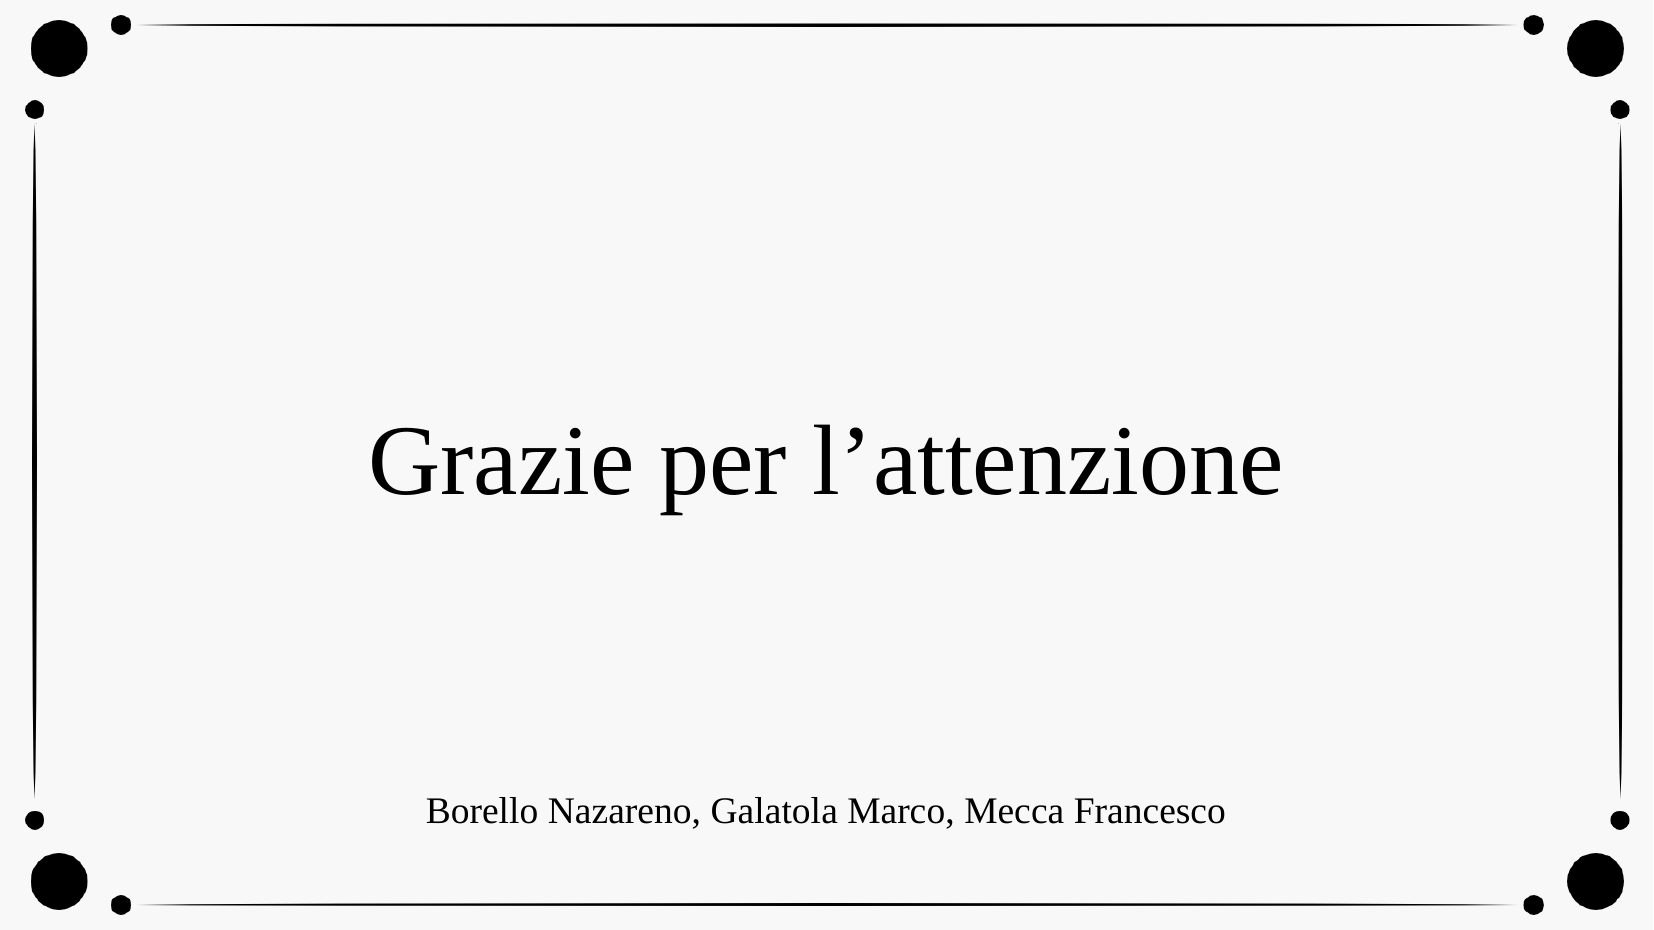

# Grazie per l’attenzione
Borello Nazareno, Galatola Marco, Mecca Francesco